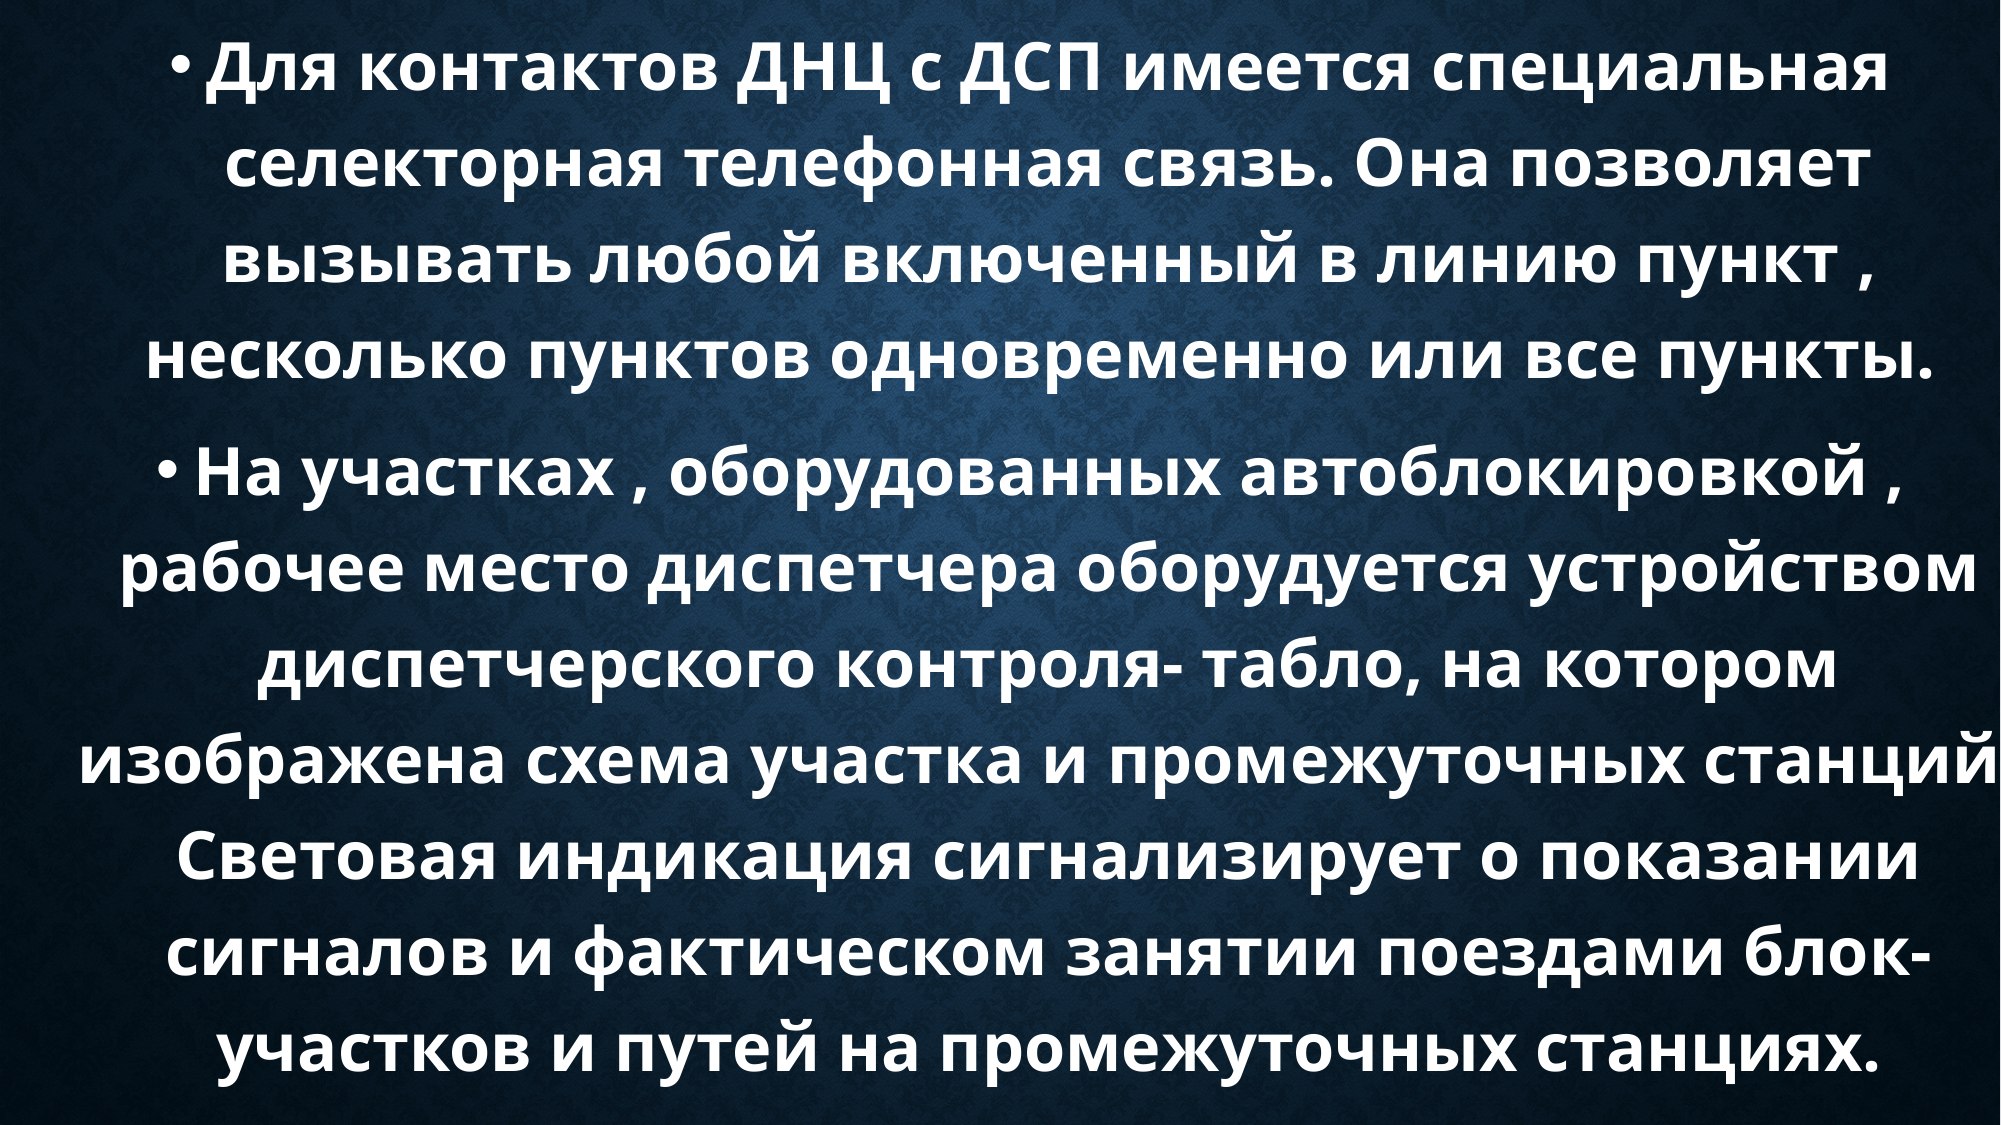

# Для контактов ДНЦ с ДСП имеется специальная селекторная телефонная связь. Она позволяет вызывать любой включенный в линию пункт , несколько пунктов одновременно или все пункты.
На участках , оборудованных автоблокировкой , рабочее место диспетчера оборудуется устройством диспетчерского контроля- табло, на котором изображена схема участка и промежуточных станций. Световая индикация сигнализирует о показании сигналов и фактическом занятии поездами блок-участков и путей на промежуточных станциях.